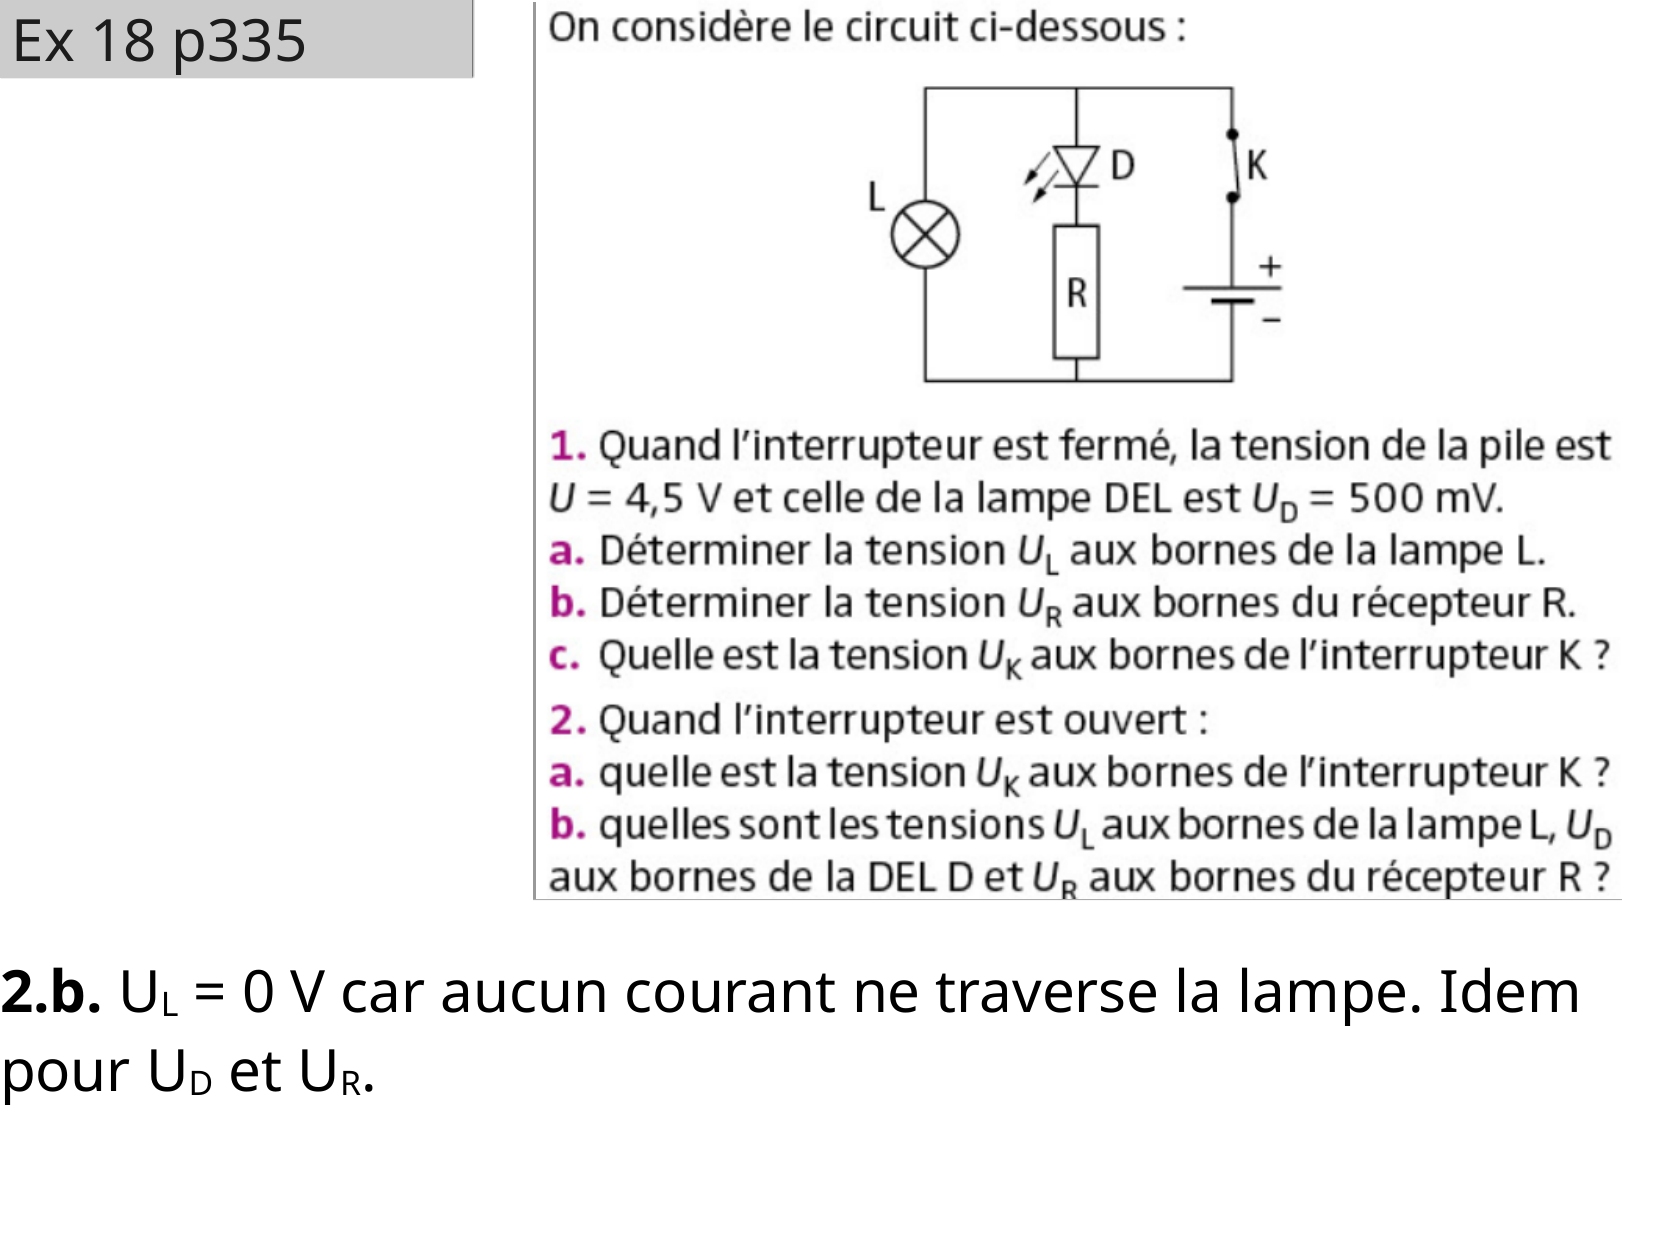

# Ex 18 p335
2.b. UL = 0 V car aucun courant ne traverse la lampe. Idem pour UD et UR.